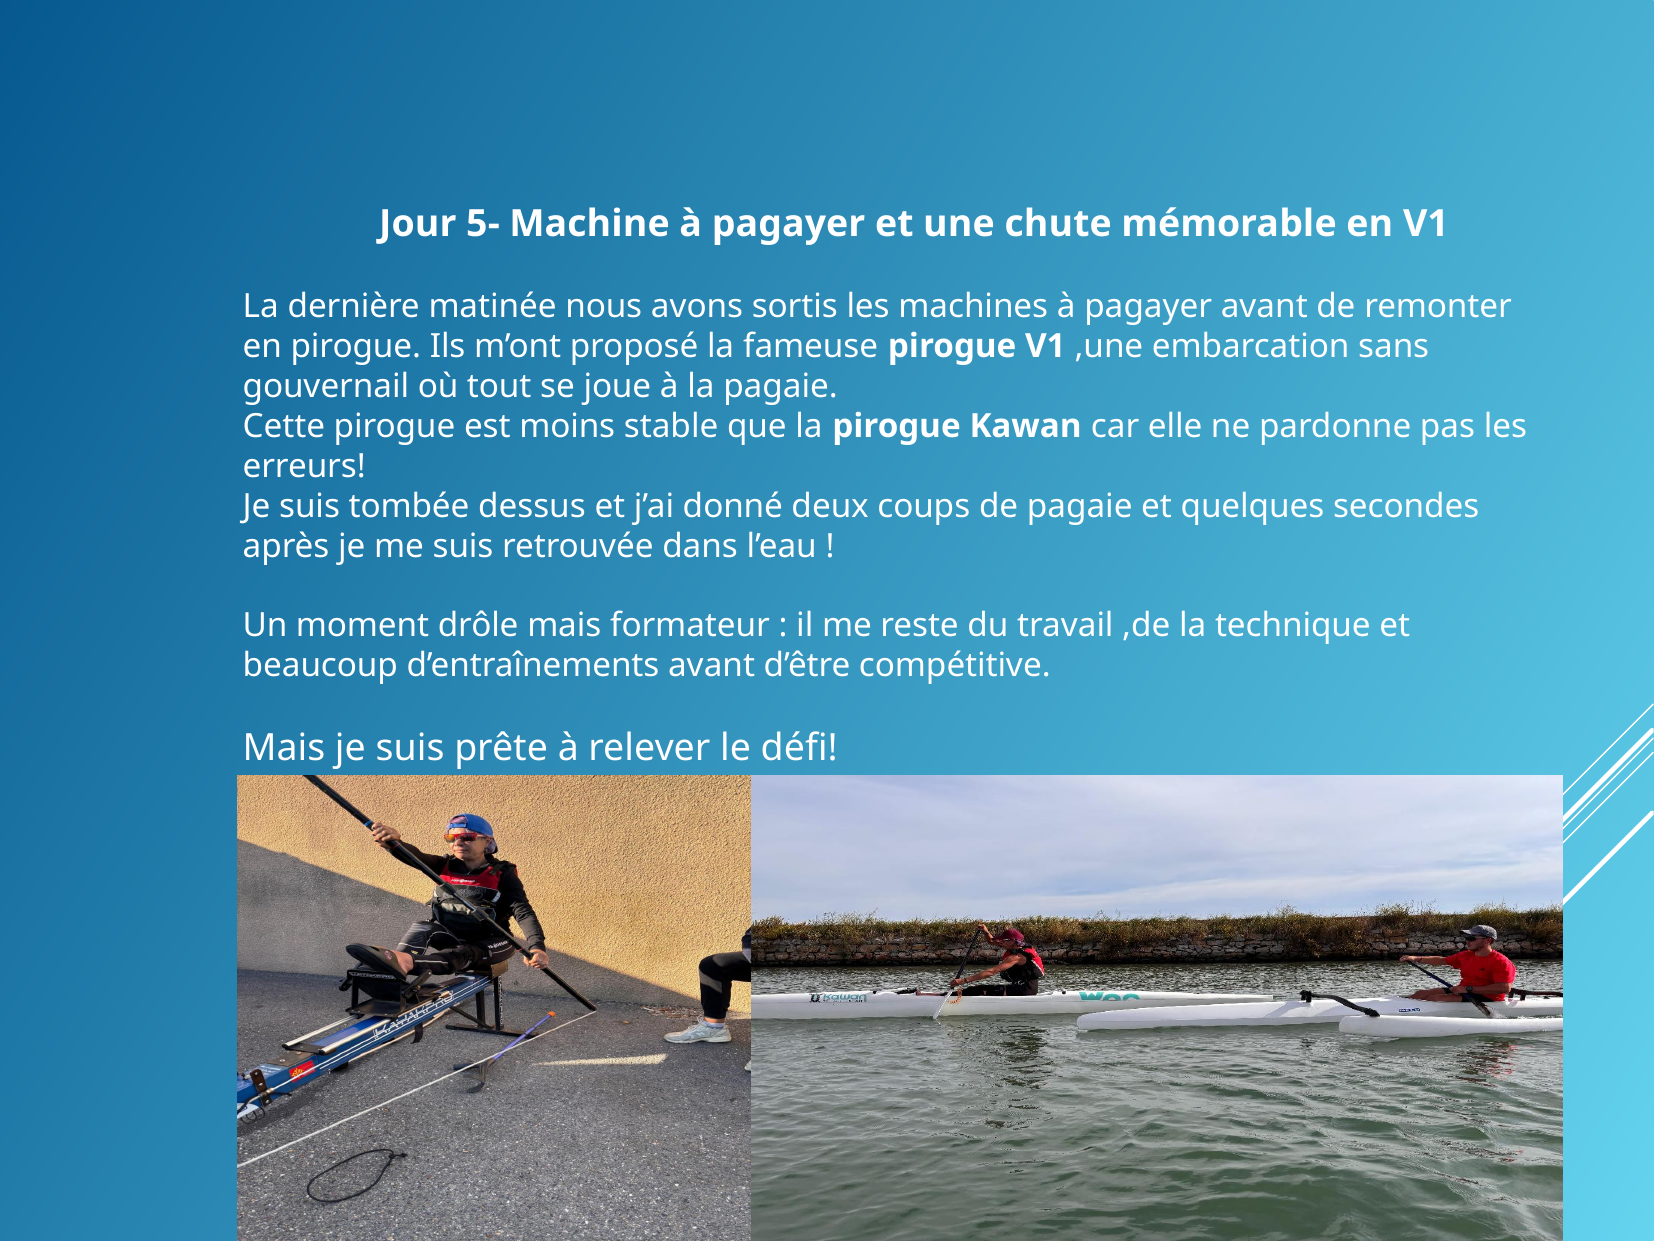

Jour 5- Machine à pagayer et une chute mémorable en V1
La dernière matinée nous avons sortis les machines à pagayer avant de remonter en pirogue. Ils m’ont proposé la fameuse pirogue V1 ,une embarcation sans gouvernail où tout se joue à la pagaie.
Cette pirogue est moins stable que la pirogue Kawan car elle ne pardonne pas les erreurs!
Je suis tombée dessus et j’ai donné deux coups de pagaie et quelques secondes après je me suis retrouvée dans l’eau !
Un moment drôle mais formateur : il me reste du travail ,de la technique et beaucoup d’entraînements avant d’être compétitive.
Mais je suis prête à relever le défi!